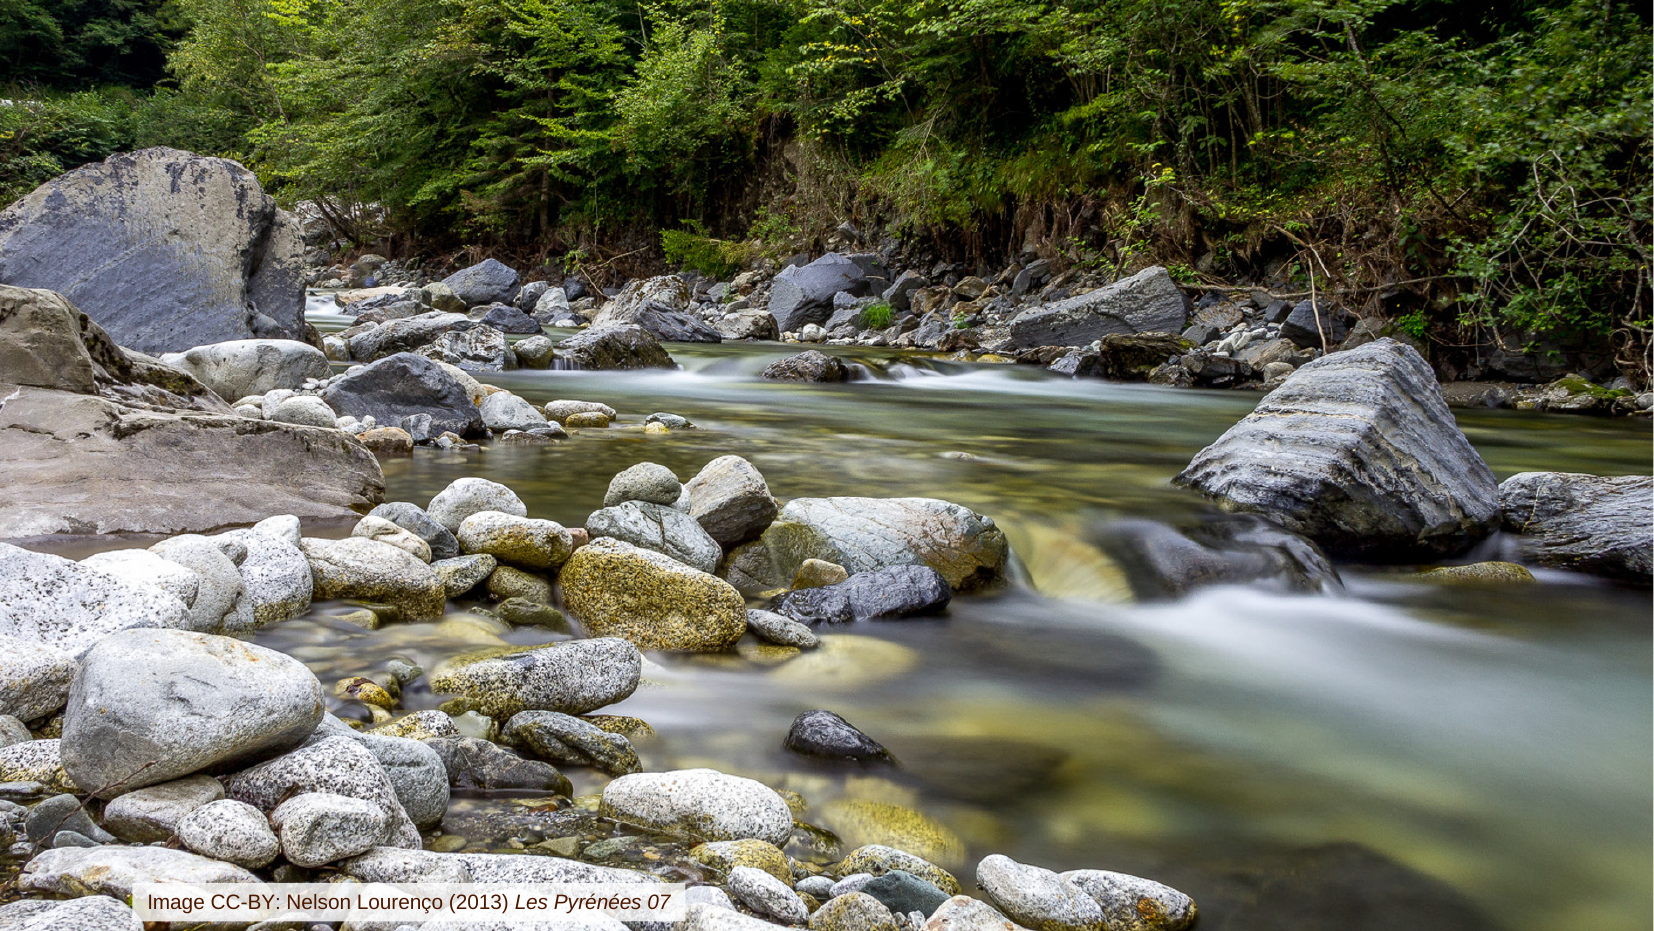

26
Pattern Manual for Service Systems Thinking
October 2016